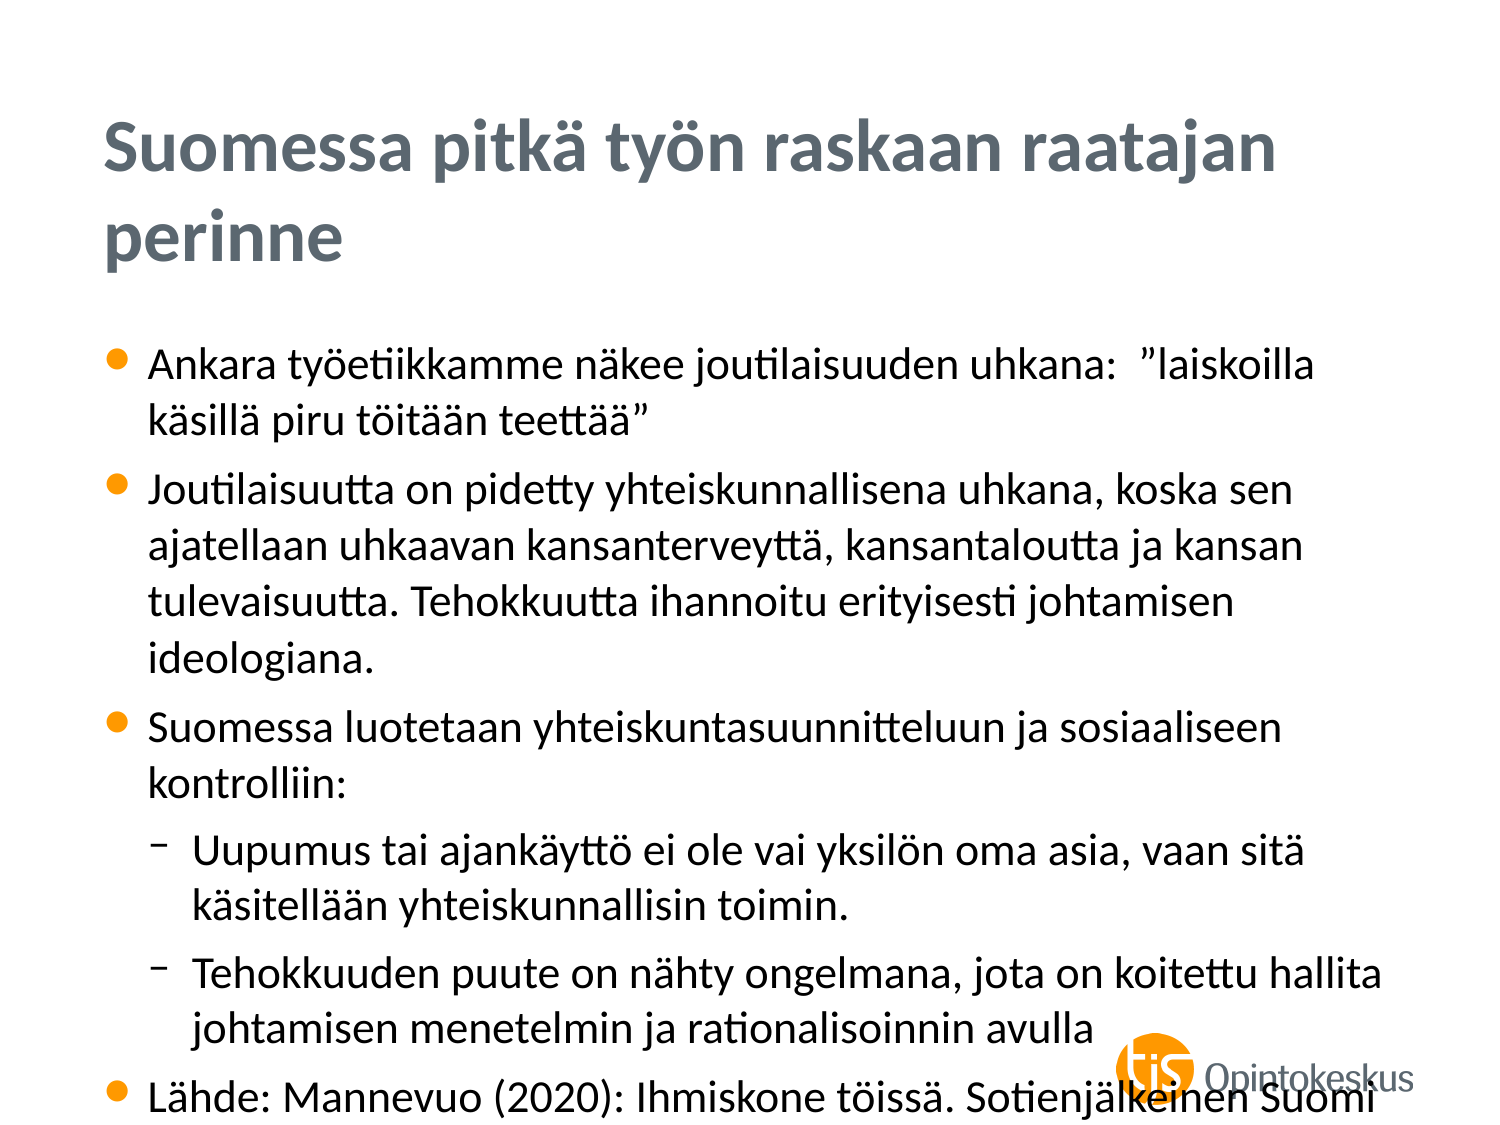

Suomessa pitkä työn raskaan raatajan perinne
# Ankara työetiikkamme näkee joutilaisuuden uhkana: ”laiskoilla käsillä piru töitään teettää”
Joutilaisuutta on pidetty yhteiskunnallisena uhkana, koska sen ajatellaan uhkaavan kansanterveyttä, kansantaloutta ja kansan tulevaisuutta. Tehokkuutta ihannoitu erityisesti johtamisen ideologiana.
Suomessa luotetaan yhteiskuntasuunnitteluun ja sosiaaliseen kontrolliin:
Uupumus tai ajankäyttö ei ole vai yksilön oma asia, vaan sitä käsitellään yhteiskunnallisin toimin.
Tehokkuuden puute on nähty ongelmana, jota on koitettu hallita johtamisen menetelmin ja rationalisoinnin avulla
Lähde: Mannevuo (2020): Ihmiskone töissä. Sotienjälkeinen Suomi tehokkuutta tavoittelemassa. Gaudeamus.